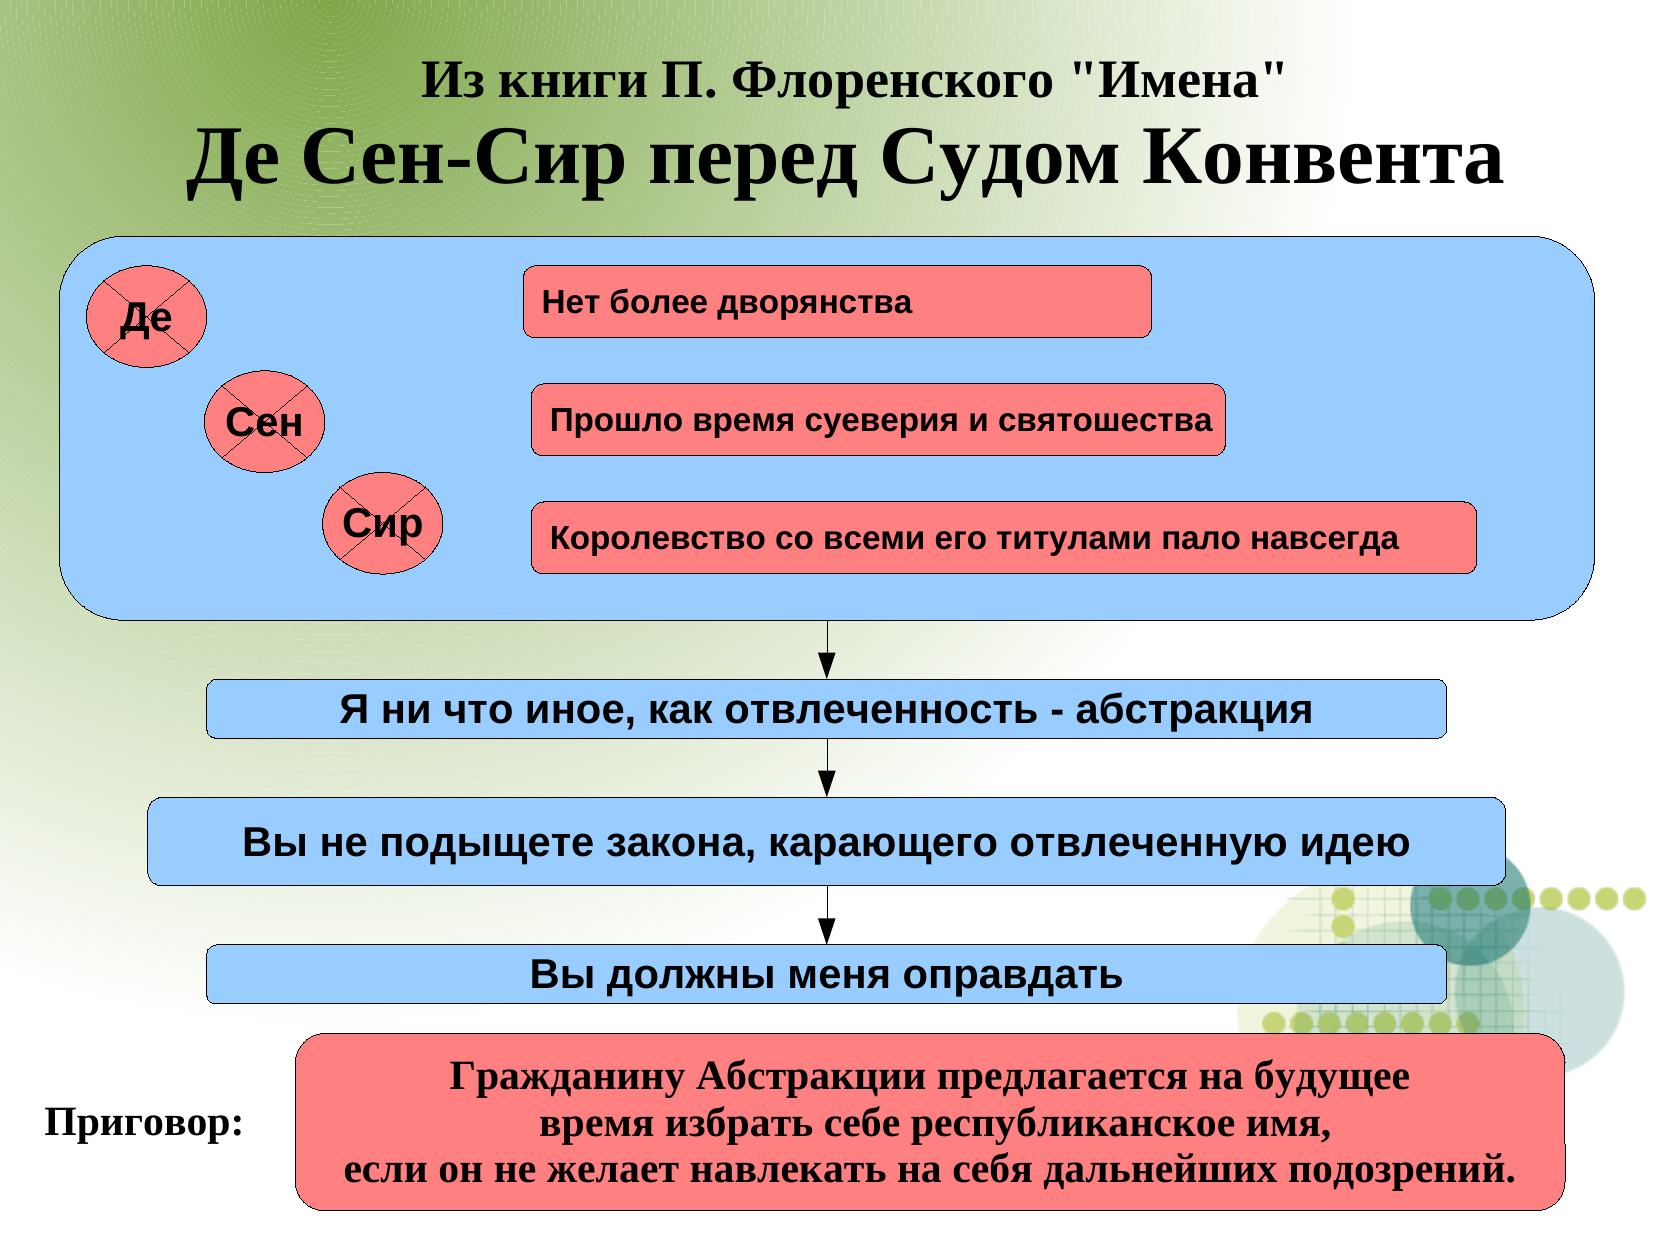

Из книги П. Флоренского "Имена"
Де Сен-Сир перед Судом Конвента
Де
Нет более дворянства
Сен
Прошло время суеверия и святошества
Сир
Королевство со всеми его титулами пало навсегда
Я ни что иное, как отвлеченность - абстракция
Вы не подыщете закона, карающего отвлеченную идею
Вы должны меня оправдать
Гражданину Абстракции предлагается на будущее
 время избрать себе республиканское имя,
если он не желает навлекать на себя дальнейших подозрений.
Приговор: